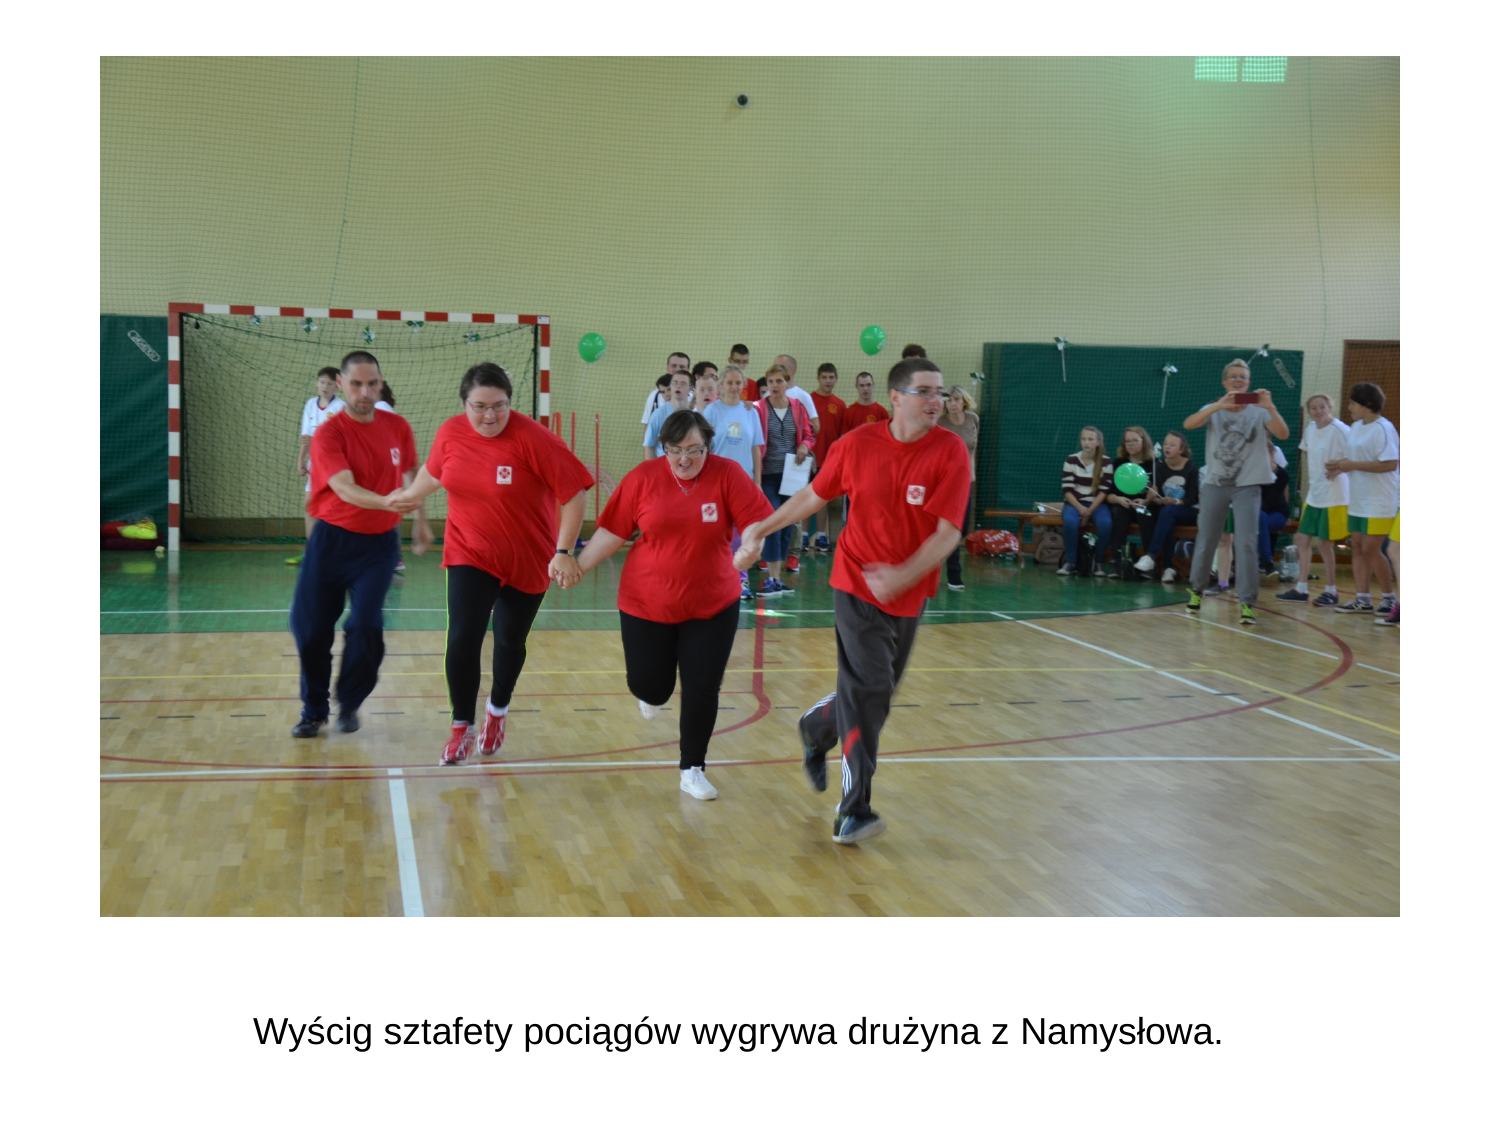

Wyścig sztafety pociągów wygrywa drużyna z Namysłowa.